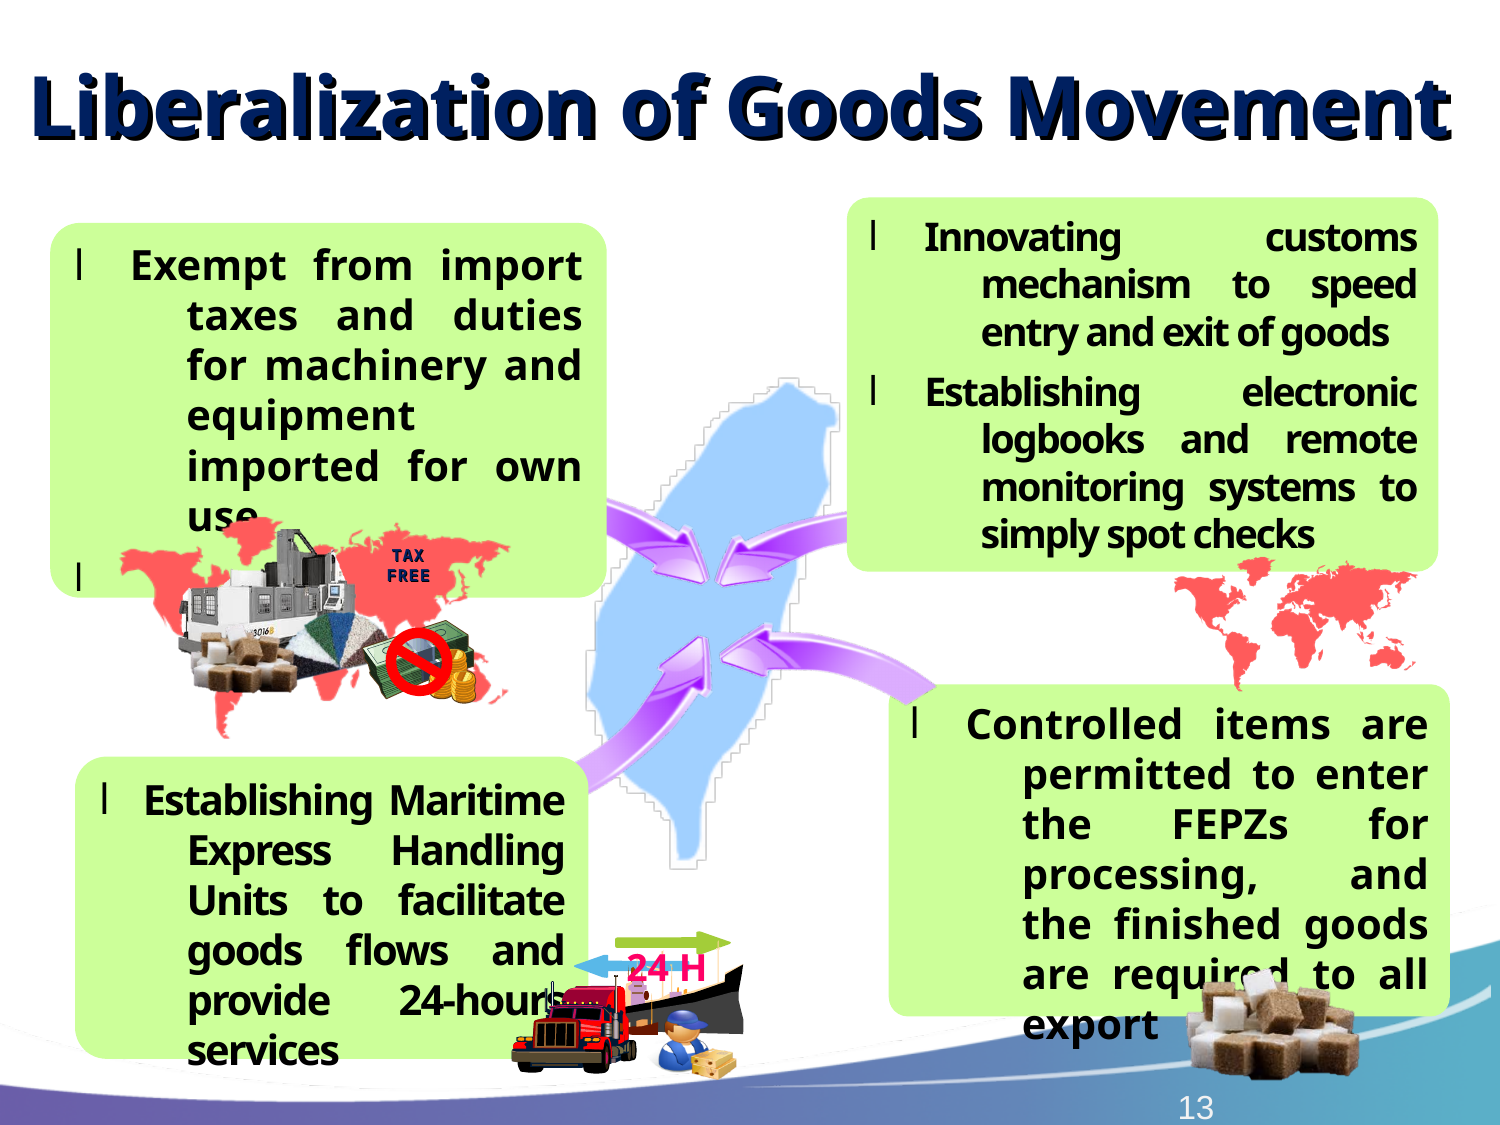

Liberalization of Goods Movement
Innovating customs mechanism to speed entry and exit of goods
Establishing electronic logbooks and remote monitoring systems to simply spot checks
Exempt from import taxes and duties for machinery and equipment imported for own use
TAX FREE
Controlled items are permitted to enter the FEPZs for processing, and the finished goods are required to all export
Establishing Maritime Express Handling Units to facilitate goods flows and provide 24-hours services
24 H